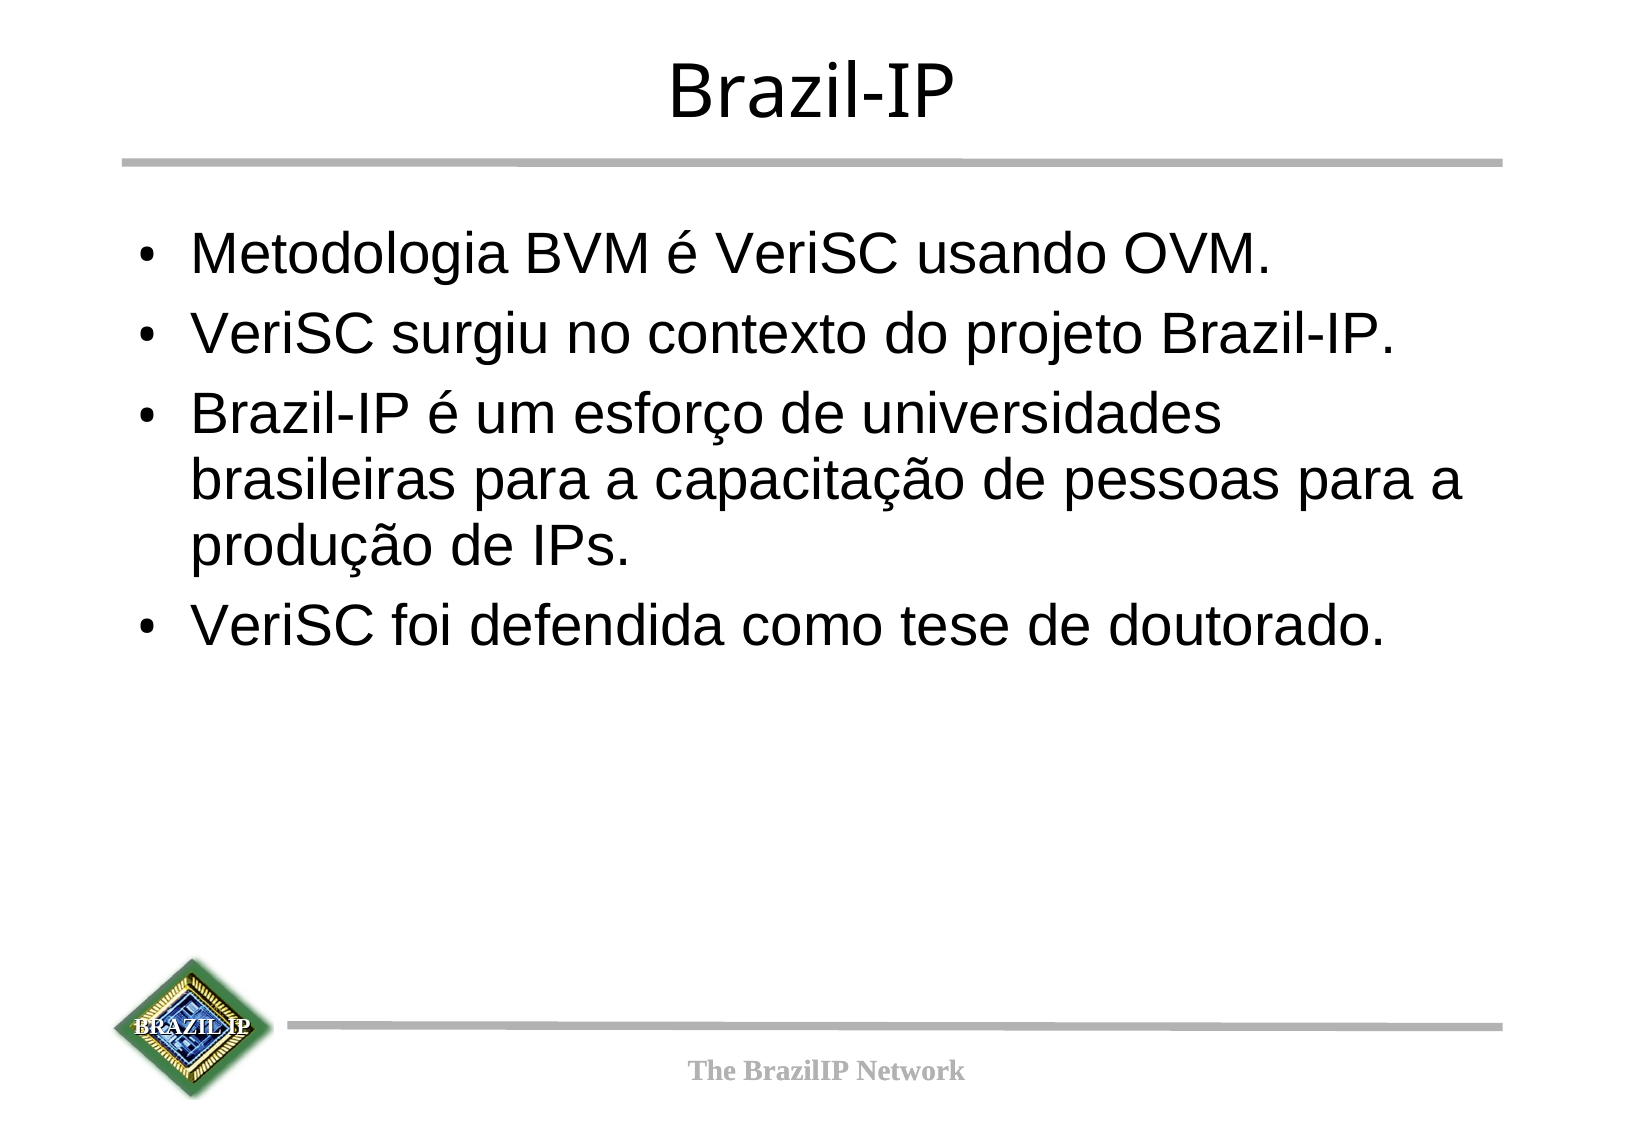

# Brazil-IP
Metodologia BVM é VeriSC usando OVM.
VeriSC surgiu no contexto do projeto Brazil-IP.
Brazil-IP é um esforço de universidades brasileiras para a capacitação de pessoas para a produção de IPs.
VeriSC foi defendida como tese de doutorado.